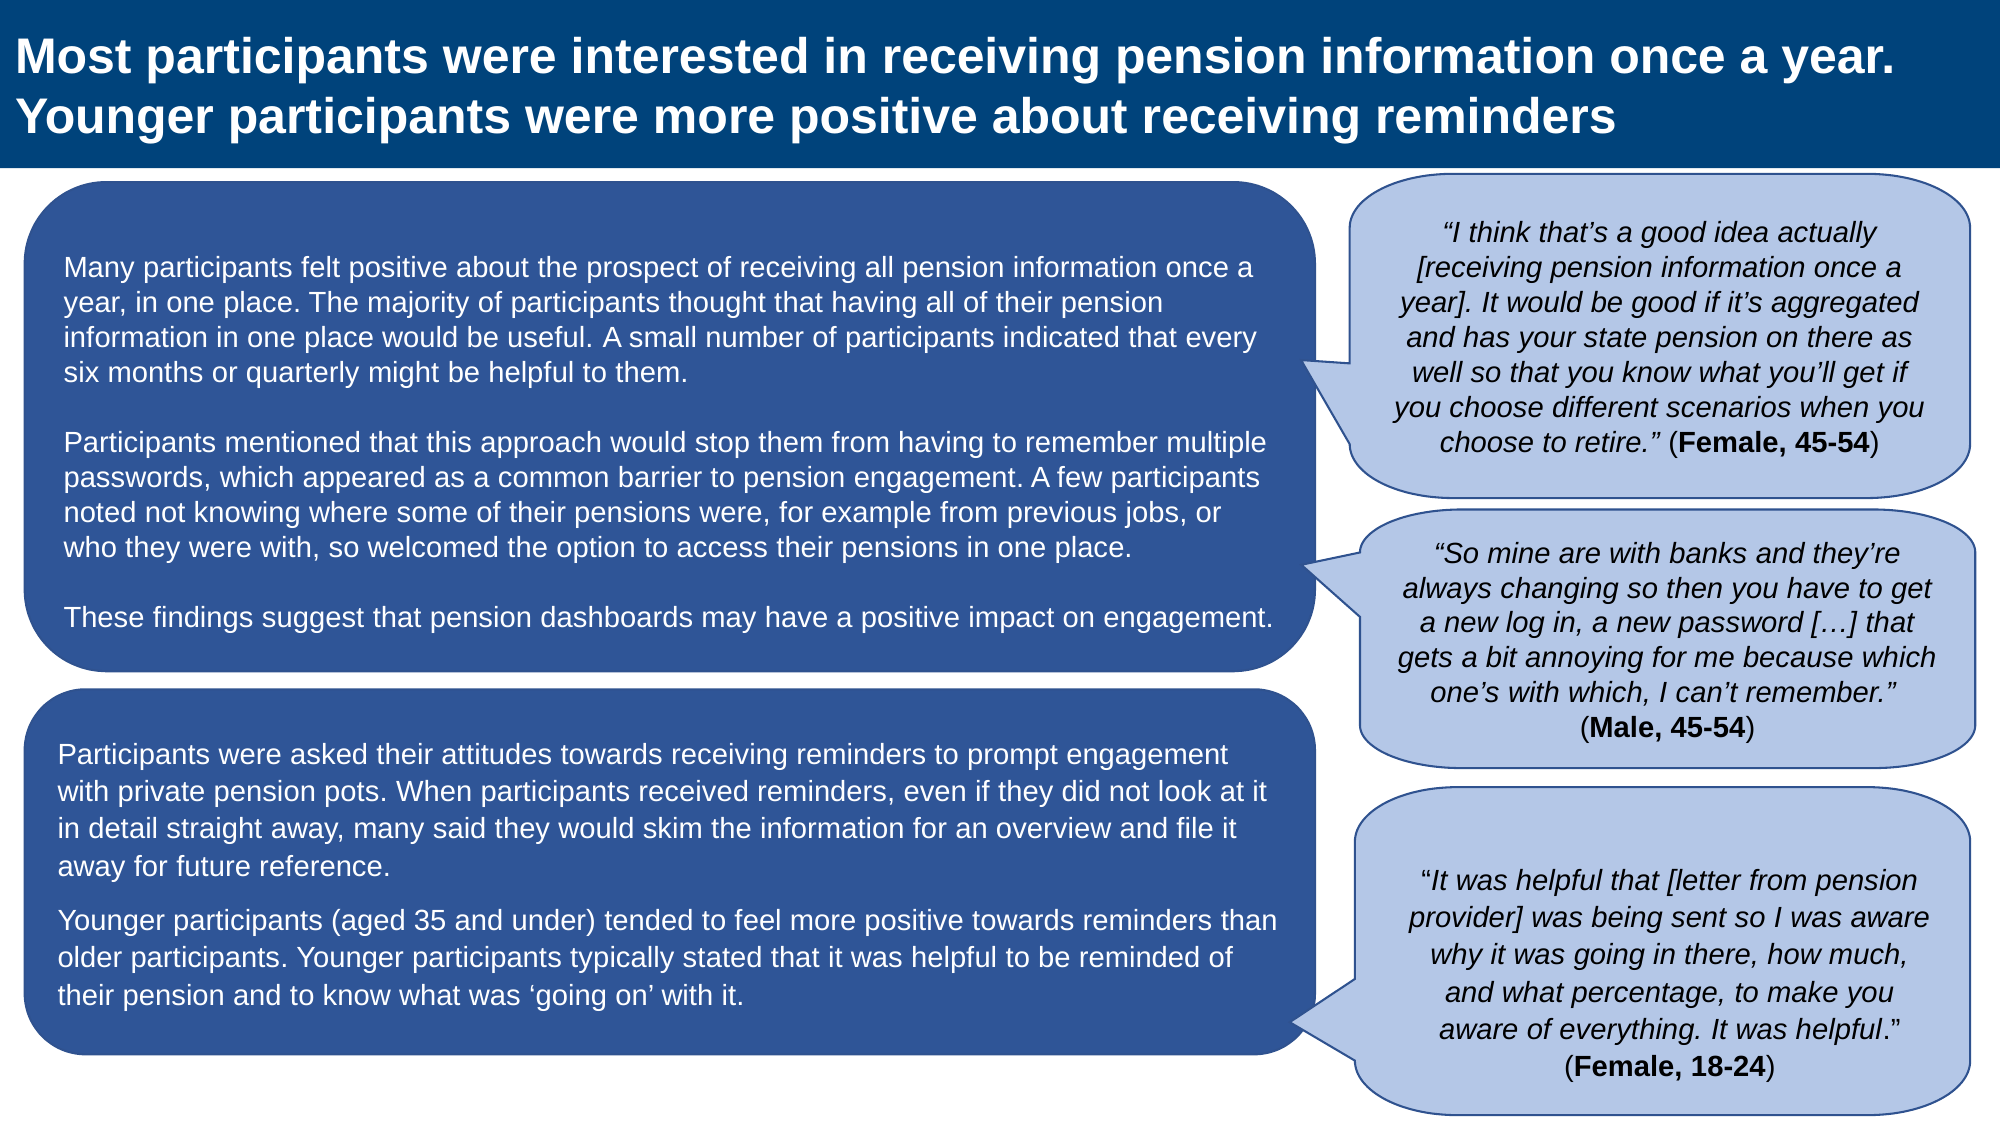

# Most participants were interested in receiving pension information once a year. Younger participants were more positive about receiving reminders
“I think that’s a good idea actually [receiving pension information once a year]. It would be good if it’s aggregated and has your state pension on there as well so that you know what you’ll get if you choose different scenarios when you choose to retire.” (Female, 45-54)
Many participants felt positive about the prospect of receiving all pension information once a year, in one place. The majority of participants thought that having all of their pension information in one place would be useful. A small number of participants indicated that every six months or quarterly might be helpful to them.
Participants mentioned that this approach would stop them from having to remember multiple passwords, which appeared as a common barrier to pension engagement. A few participants noted not knowing where some of their pensions were, for example from previous jobs, or who they were with, so welcomed the option to access their pensions in one place.
These findings suggest that pension dashboards may have a positive impact on engagement.
“So mine are with banks and they’re always changing so then you have to get a new log in, a new password […] that gets a bit annoying for me because which one’s with which, I can’t remember.” (Male, 45-54)
Participants were asked their attitudes towards receiving reminders to prompt engagement with private pension pots. When participants received reminders, even if they did not look at it in detail straight away, many said they would skim the information for an overview and file it away for future reference.
Younger participants (aged 35 and under) tended to feel more positive towards reminders than older participants. Younger participants typically stated that it was helpful to be reminded of their pension and to know what was ‘going on’ with it.
“It was helpful that [letter from pension provider] was being sent so I was aware why it was going in there, how much, and what percentage, to make you aware of everything. It was helpful.” (Female, 18-24)